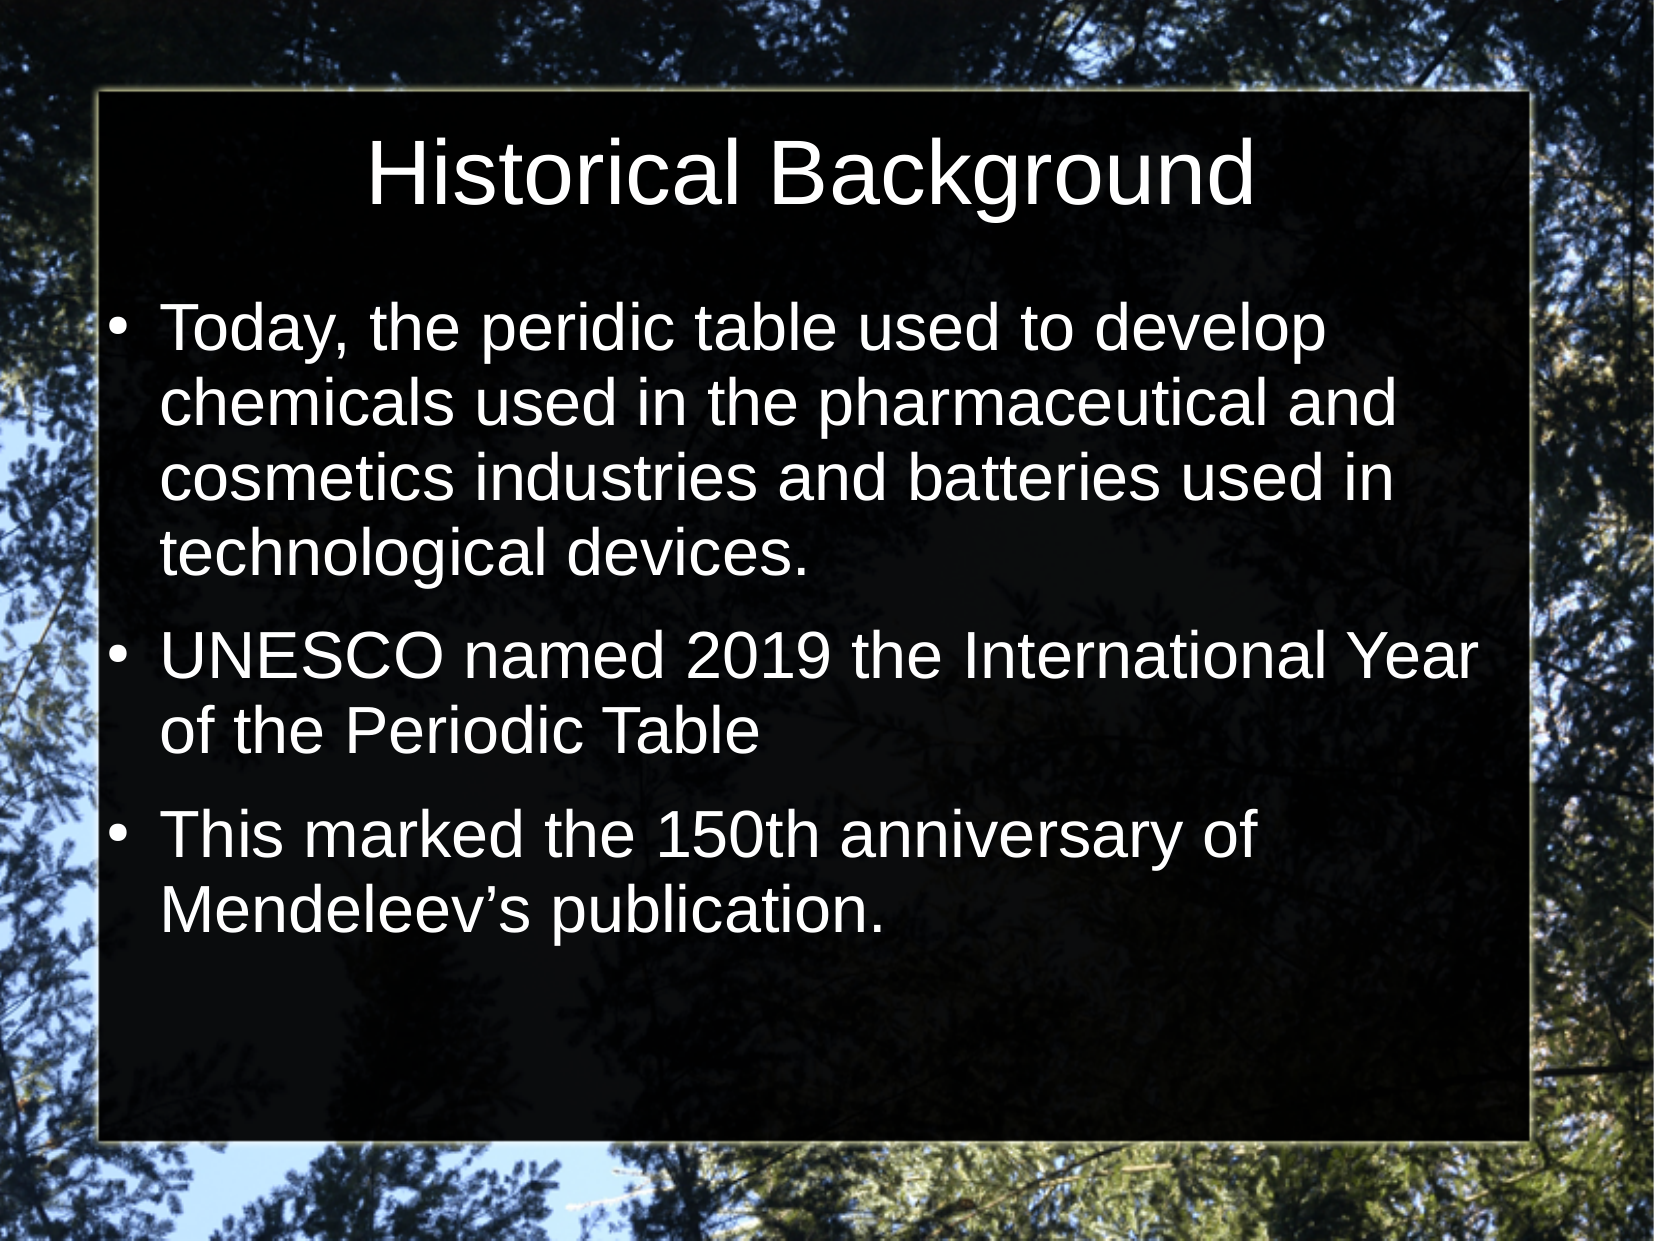

# Historical Background
Today, the peridic table used to develop chemicals used in the pharmaceutical and cosmetics industries and batteries used in technological devices.
UNESCO named 2019 the International Year of the Periodic Table
This marked the 150th anniversary of Mendeleev’s publication.